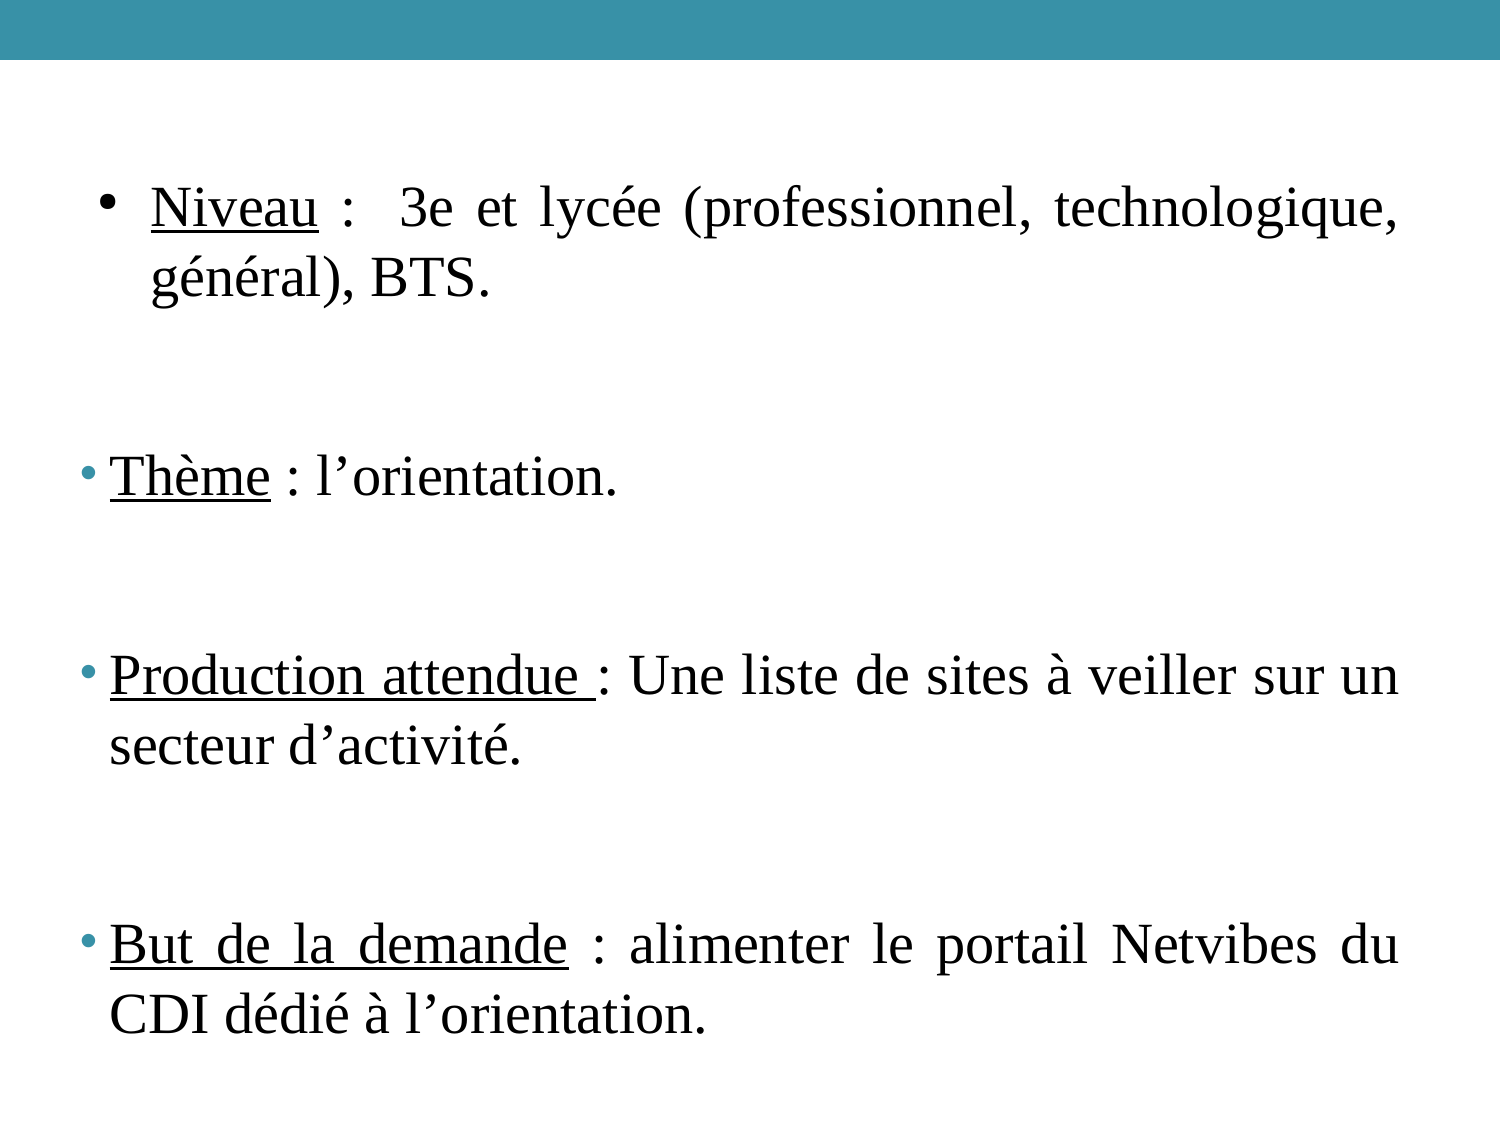

# Niveau : 3e et lycée (professionnel, technologique, général), BTS.
Thème : l’orientation.
Production attendue : Une liste de sites à veiller sur un secteur d’activité.
But de la demande : alimenter le portail Netvibes du CDI dédié à l’orientation.